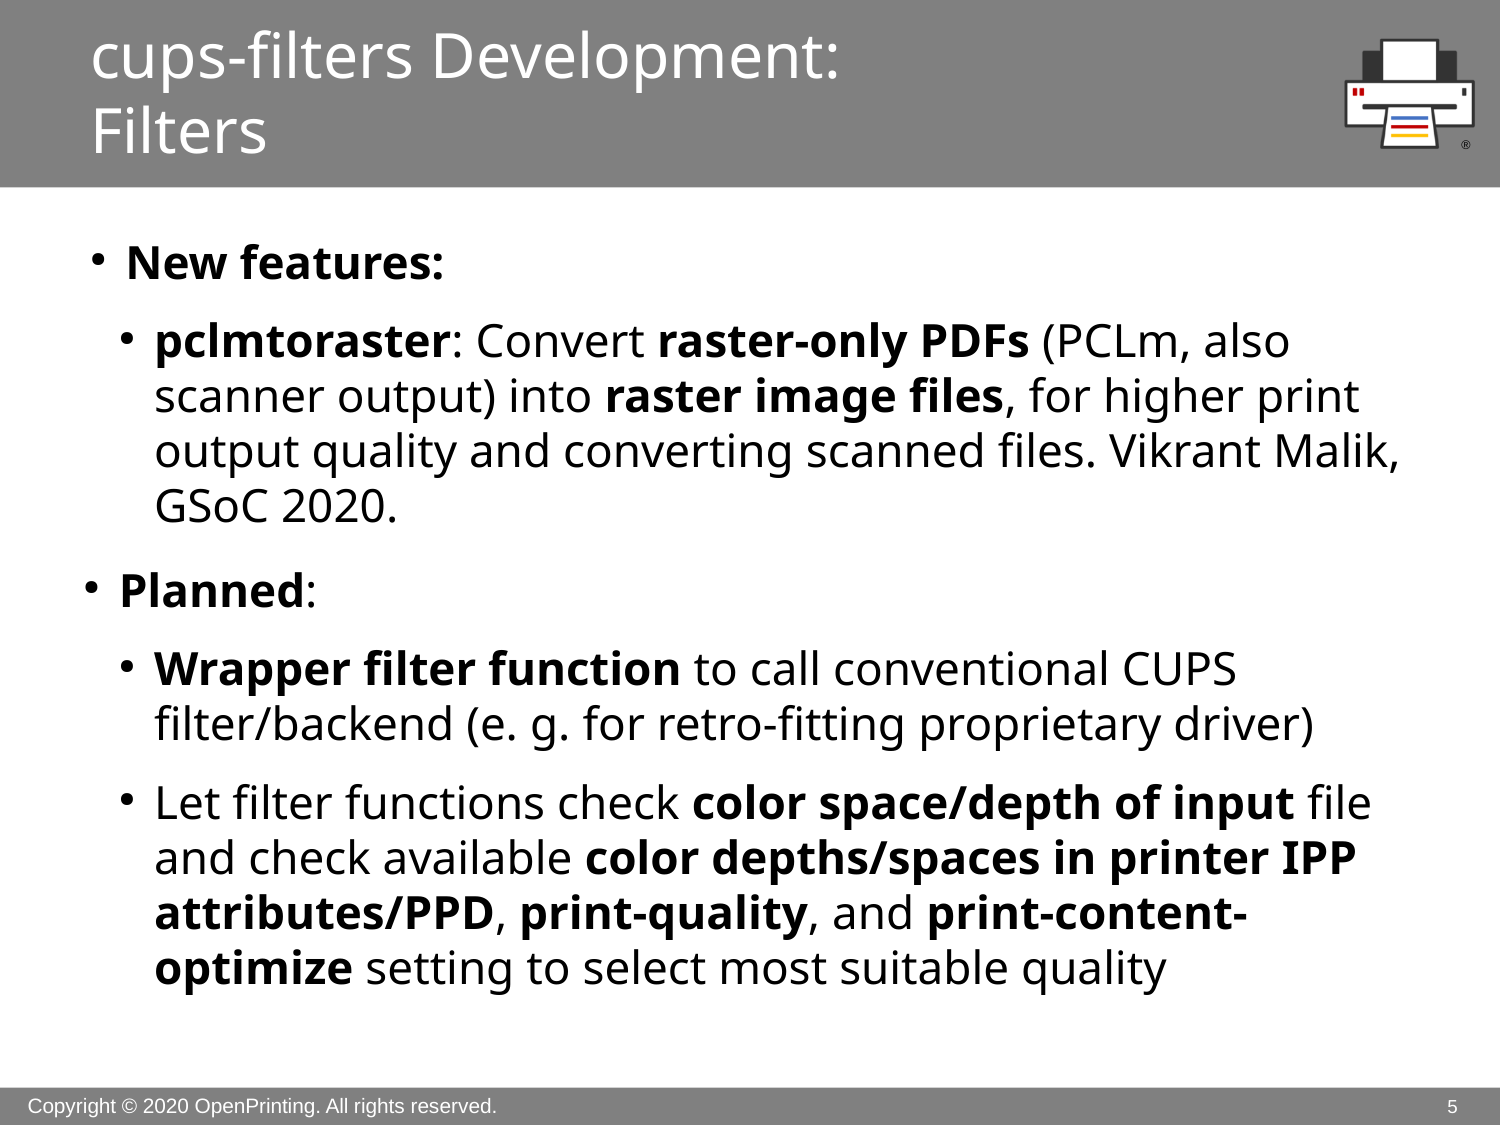

cups-filters Development:
Filters
# New features:
pclmtoraster: Convert raster-only PDFs (PCLm, also scanner output) into raster image files, for higher print output quality and converting scanned files. Vikrant Malik, GSoC 2020.
Planned:
Wrapper filter function to call conventional CUPS filter/backend (e. g. for retro-fitting proprietary driver)
Let filter functions check color space/depth of input file and check available color depths/spaces in printer IPP attributes/PPD, print-quality, and print-content-optimize setting to select most suitable quality